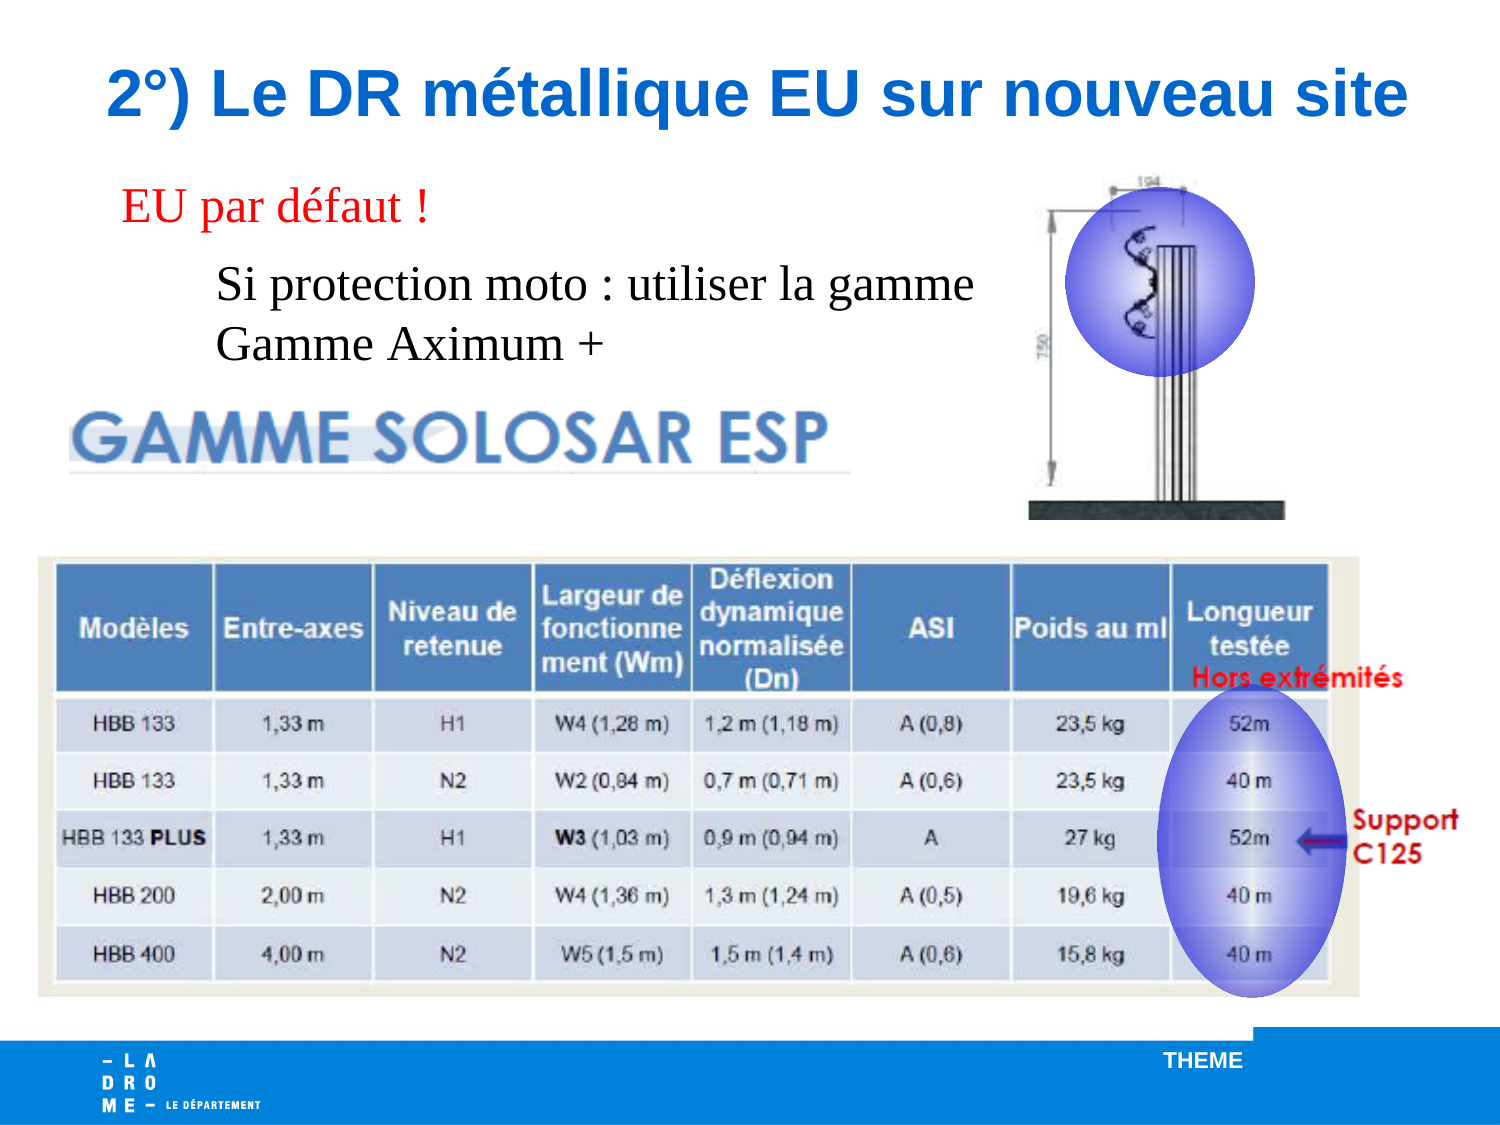

# 2°) Le DR métallique EU sur nouveau site
EU par défaut !
Si protection moto : utiliser la gamme Gamme Aximum +